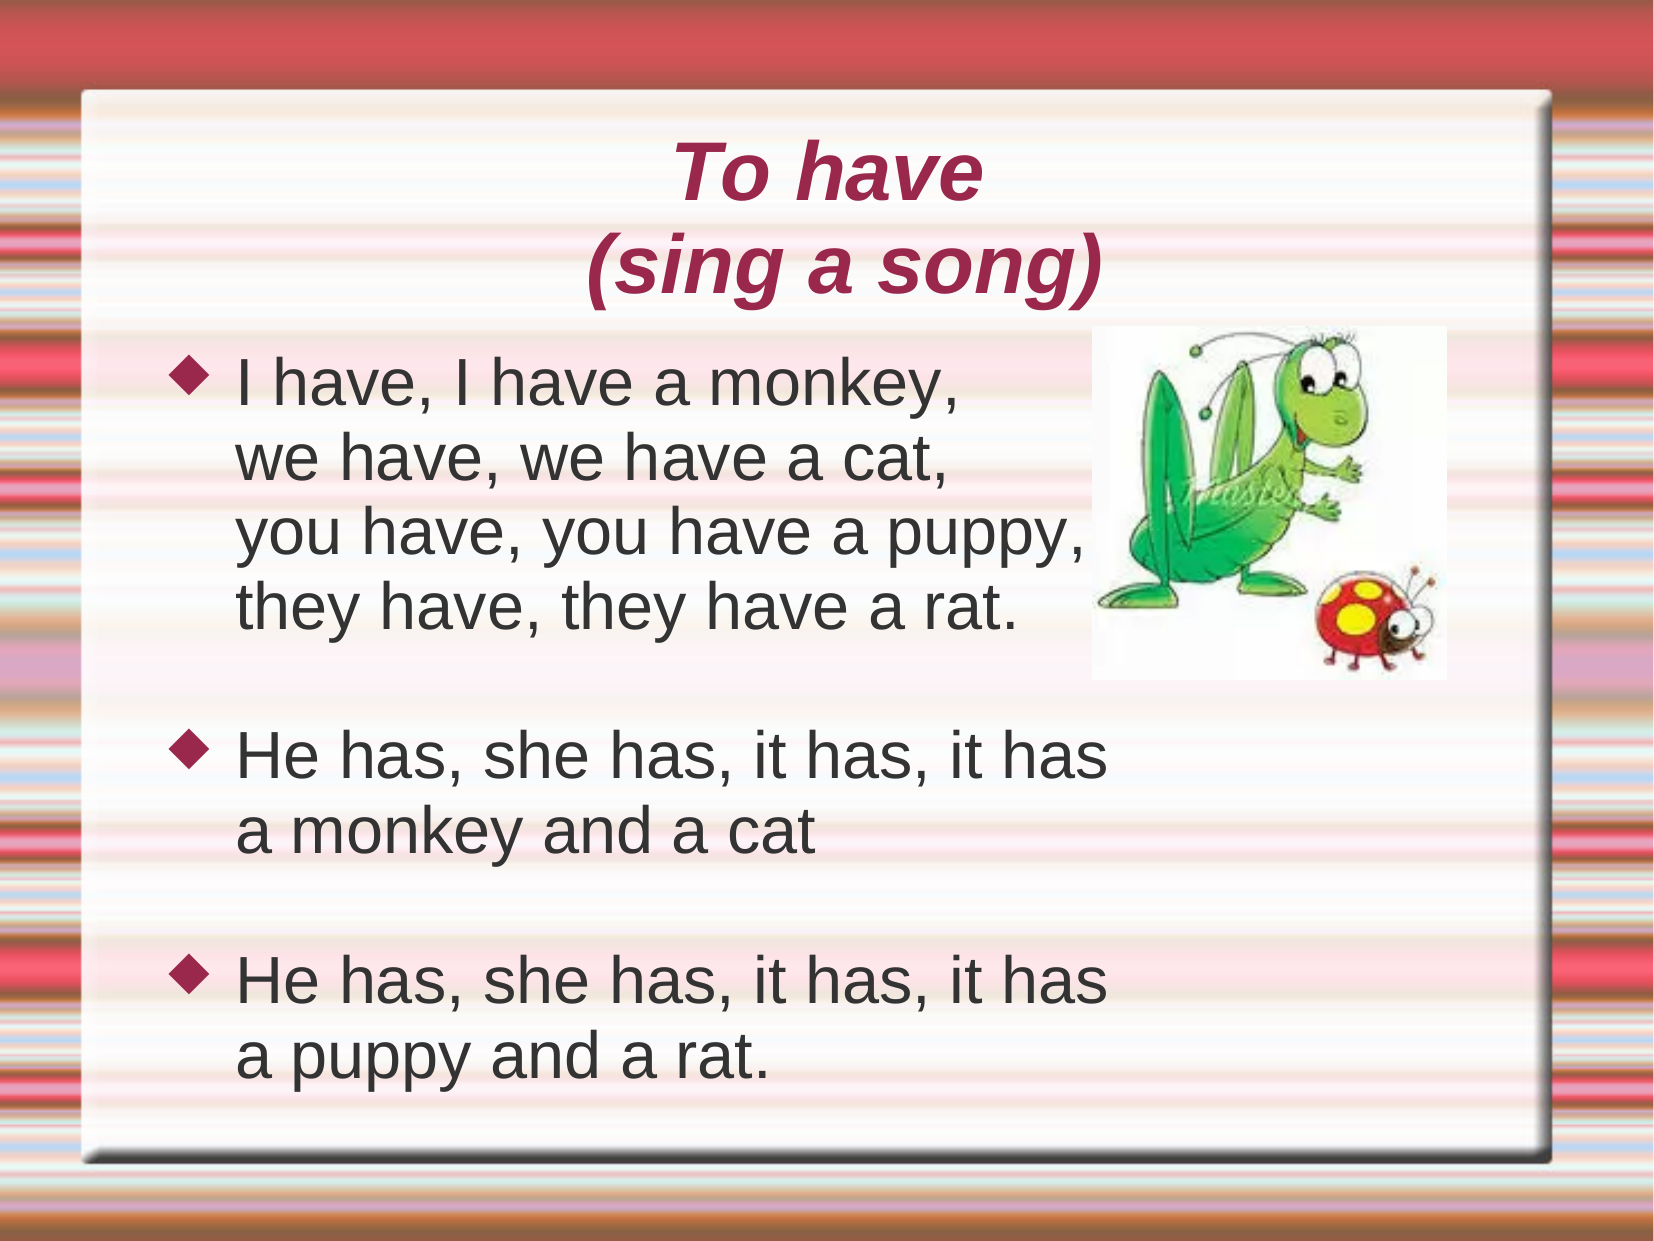

# To have (sing a song)
I have, I have a monkey,
we have, we have a cat,
you have, you have a puppy,
they have, they have a rat.
He has, she has, it has, it has
a monkey and a cat
He has, she has, it has, it has
a puppy and a rat.